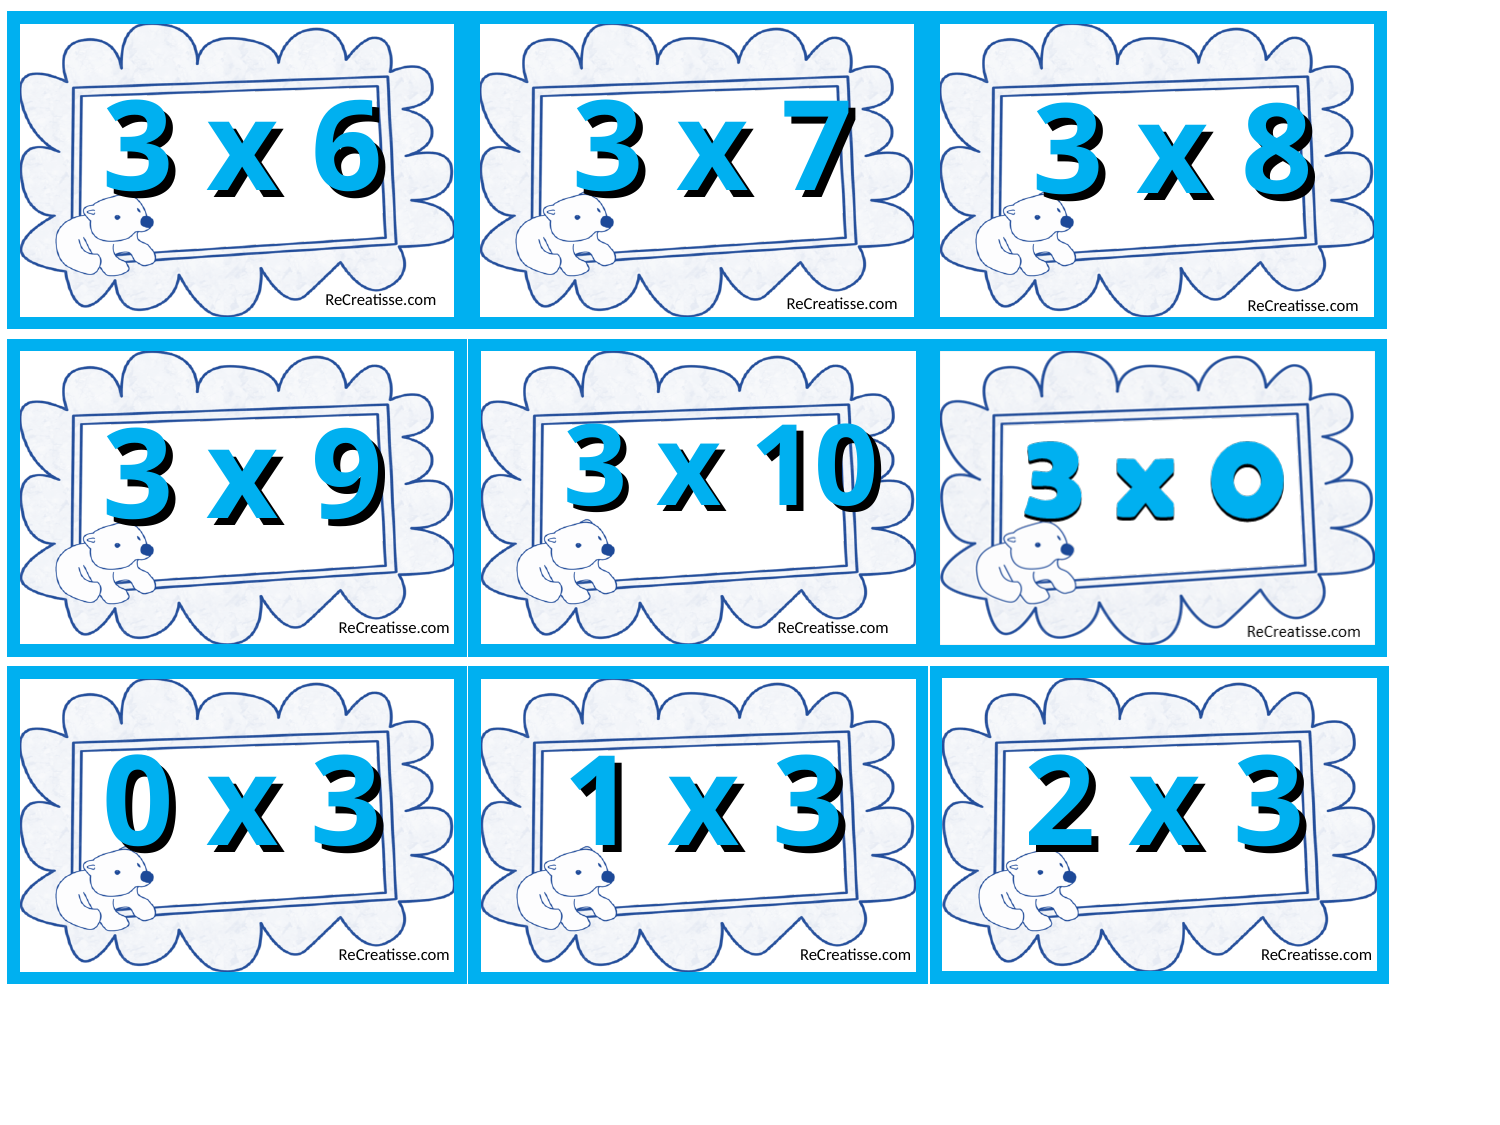

3 x 6
3 x 7
3 x 8
ReCreatisse.com
ReCreatisse.com
ReCreatisse.com
3 x 9
3 x 10
ReCreatisse.com
ReCreatisse.com
2 x 3
0 x 3
1 x 3
ReCreatisse.com
ReCreatisse.com
ReCreatisse.com